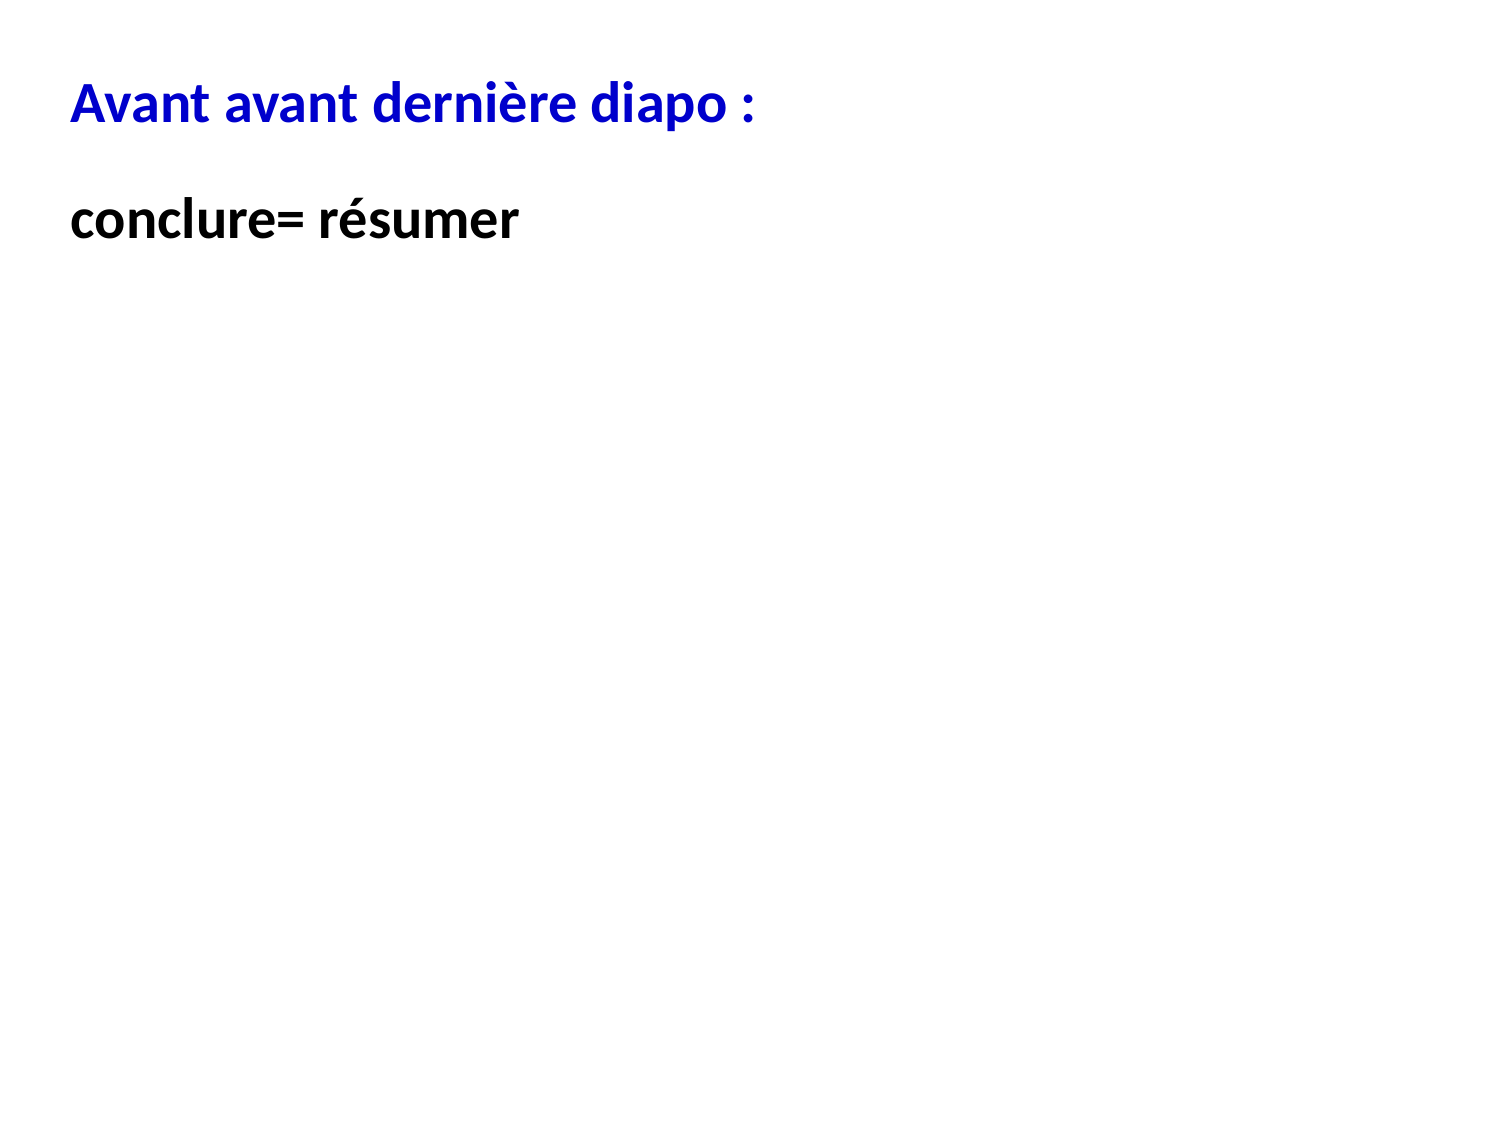

# Avant avant dernière diapo : conclure= résumer